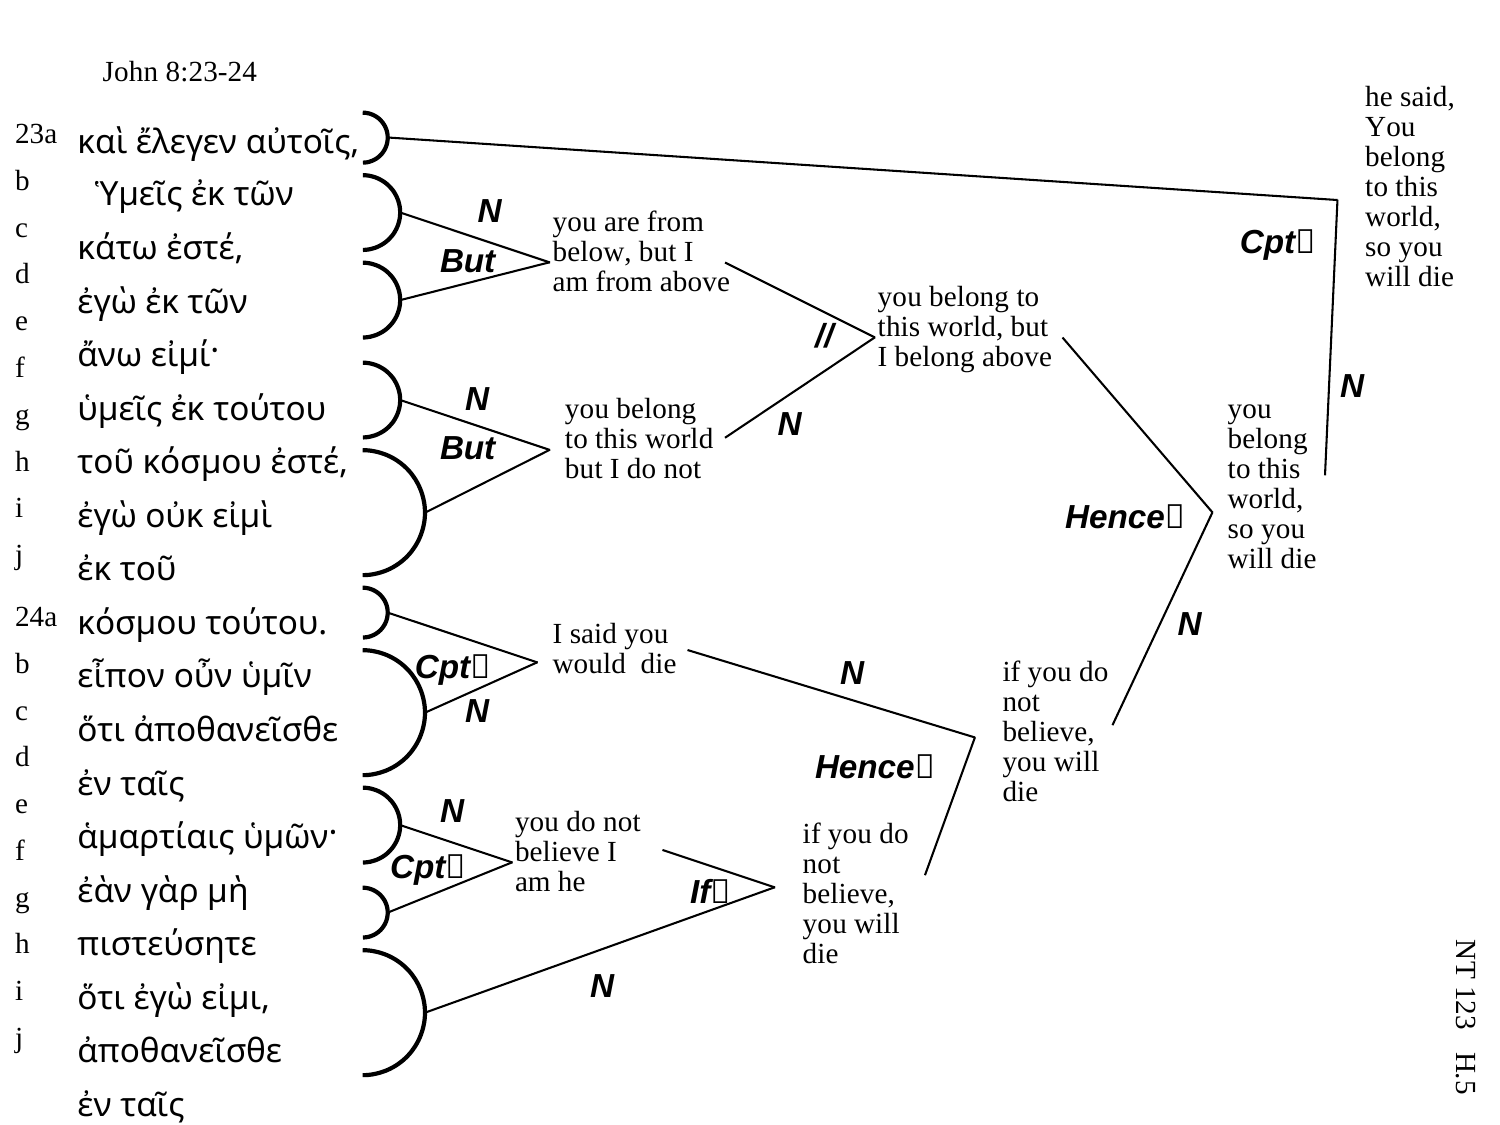

John 8:23-24
he said, You belong to this world, so you will die
23a
b
c
d
e
f
g
h
i
j
καὶ ἔλεγεν αὐτοῖς,
 Ὑμεῖς ἐκ τῶν
κάτω ἐστέ,
ἐγὼ ἐκ τῶν
ἄνω εἰμί·
ὑμεῖς ἐκ τούτου
τοῦ κόσμου ἐστέ,
ἐγὼ οὐκ εἰμὶ
ἐκ τοῦ
κόσμου τούτου.
εἶπον οὖν ὑμῖν
ὅτι ἀποθανεῖσθε
ἐν ταῖς
ἁμαρτίαις ὑμῶν·
ἐὰν γὰρ μὴ
πιστεύσητε
ὅτι ἐγὼ εἰμι,
ἀποθανεῖσθε
ἐν ταῖς
ἁμαρτίαις ὑμῶν.
N
you are from below, but I am from above
Cpt
But
you belong to this world, but I belong above
//
N
N
you belong to this world but I do not
you belong to this world, so you will die
N
But
Hence
24a
b
c
d
e
f
g
h
i
j
N
I said you would die
Cpt
N
if you do not believe, you will die
N
Hence
N
you do not believe I am he
if you do not believe, you will die
Cpt
If
N
NT 123 H.5